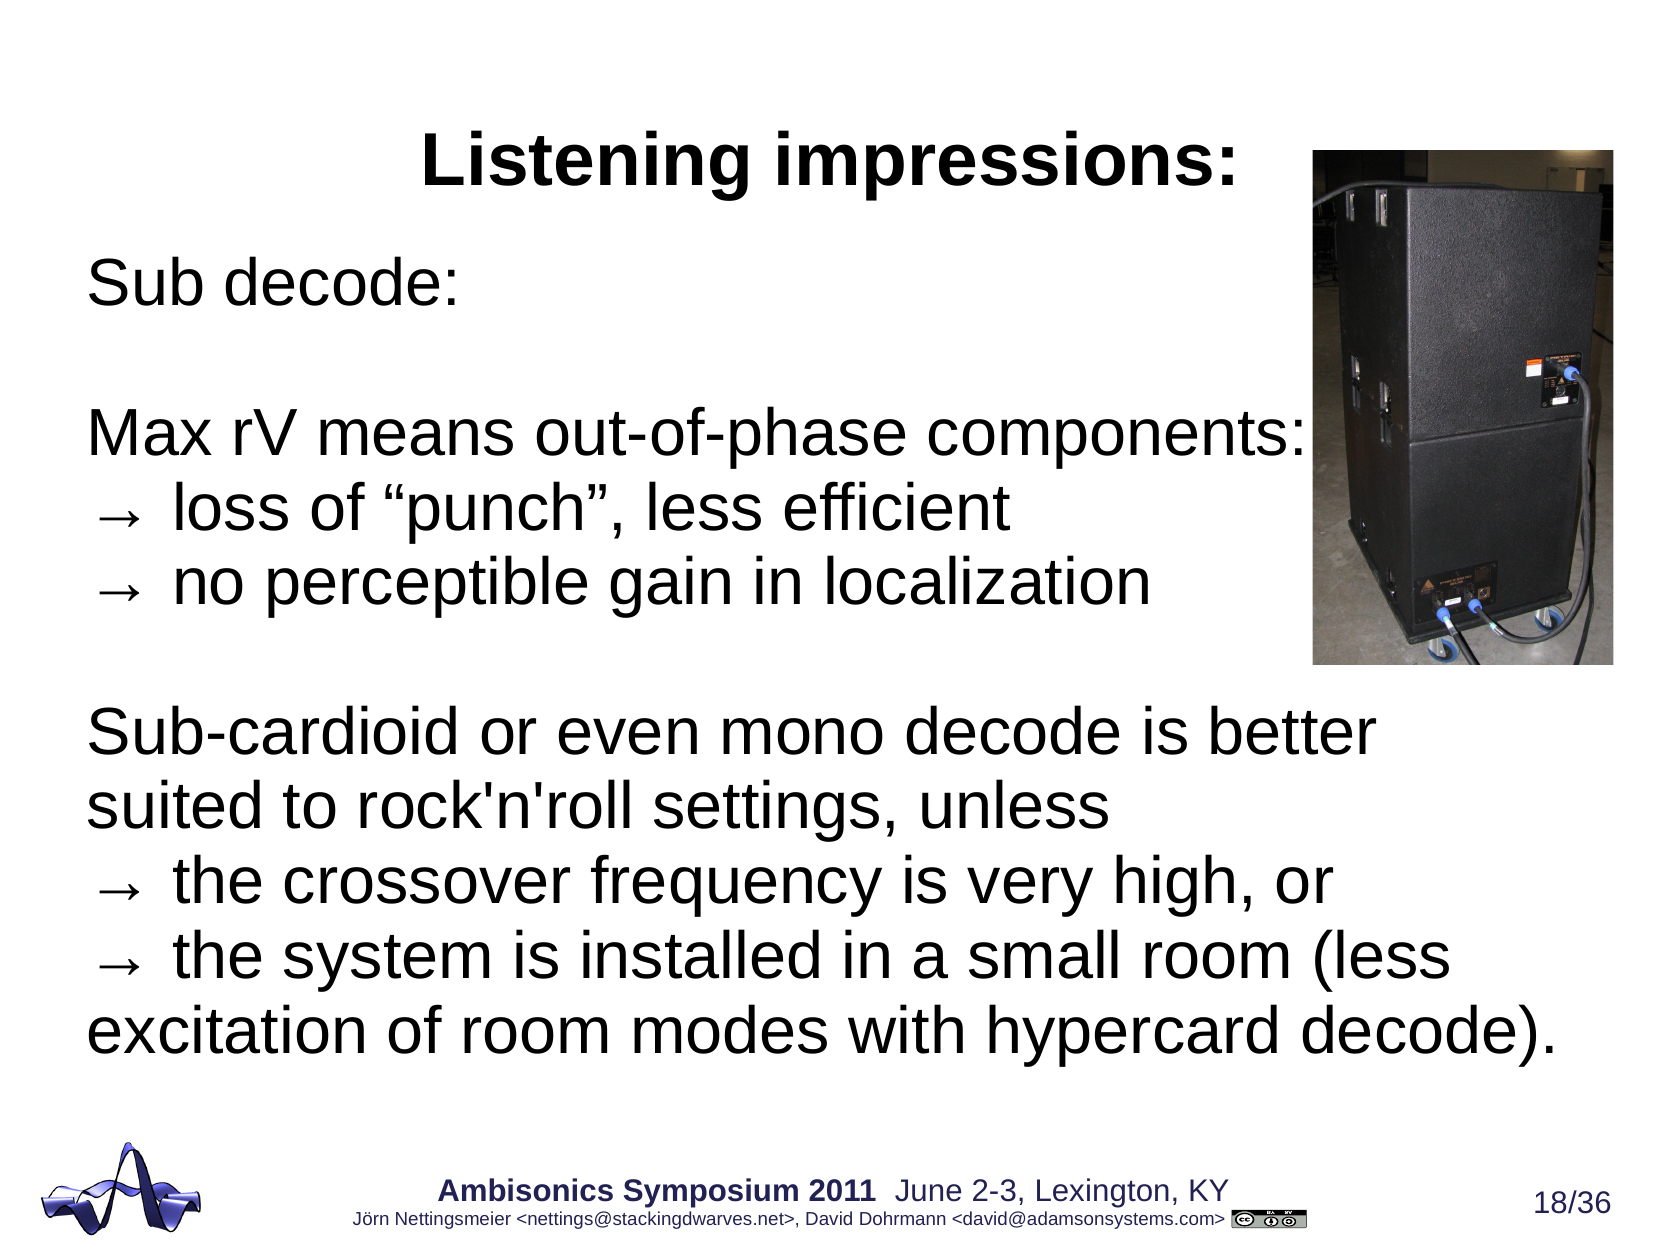

# Listening impressions:
Sub decode:
Max rV means out-of-phase components:
→ loss of “punch”, less efficient
→ no perceptible gain in localization
Sub-cardioid or even mono decode is better suited to rock'n'roll settings, unless
→ the crossover frequency is very high, or
→ the system is installed in a small room (less excitation of room modes with hypercard decode).